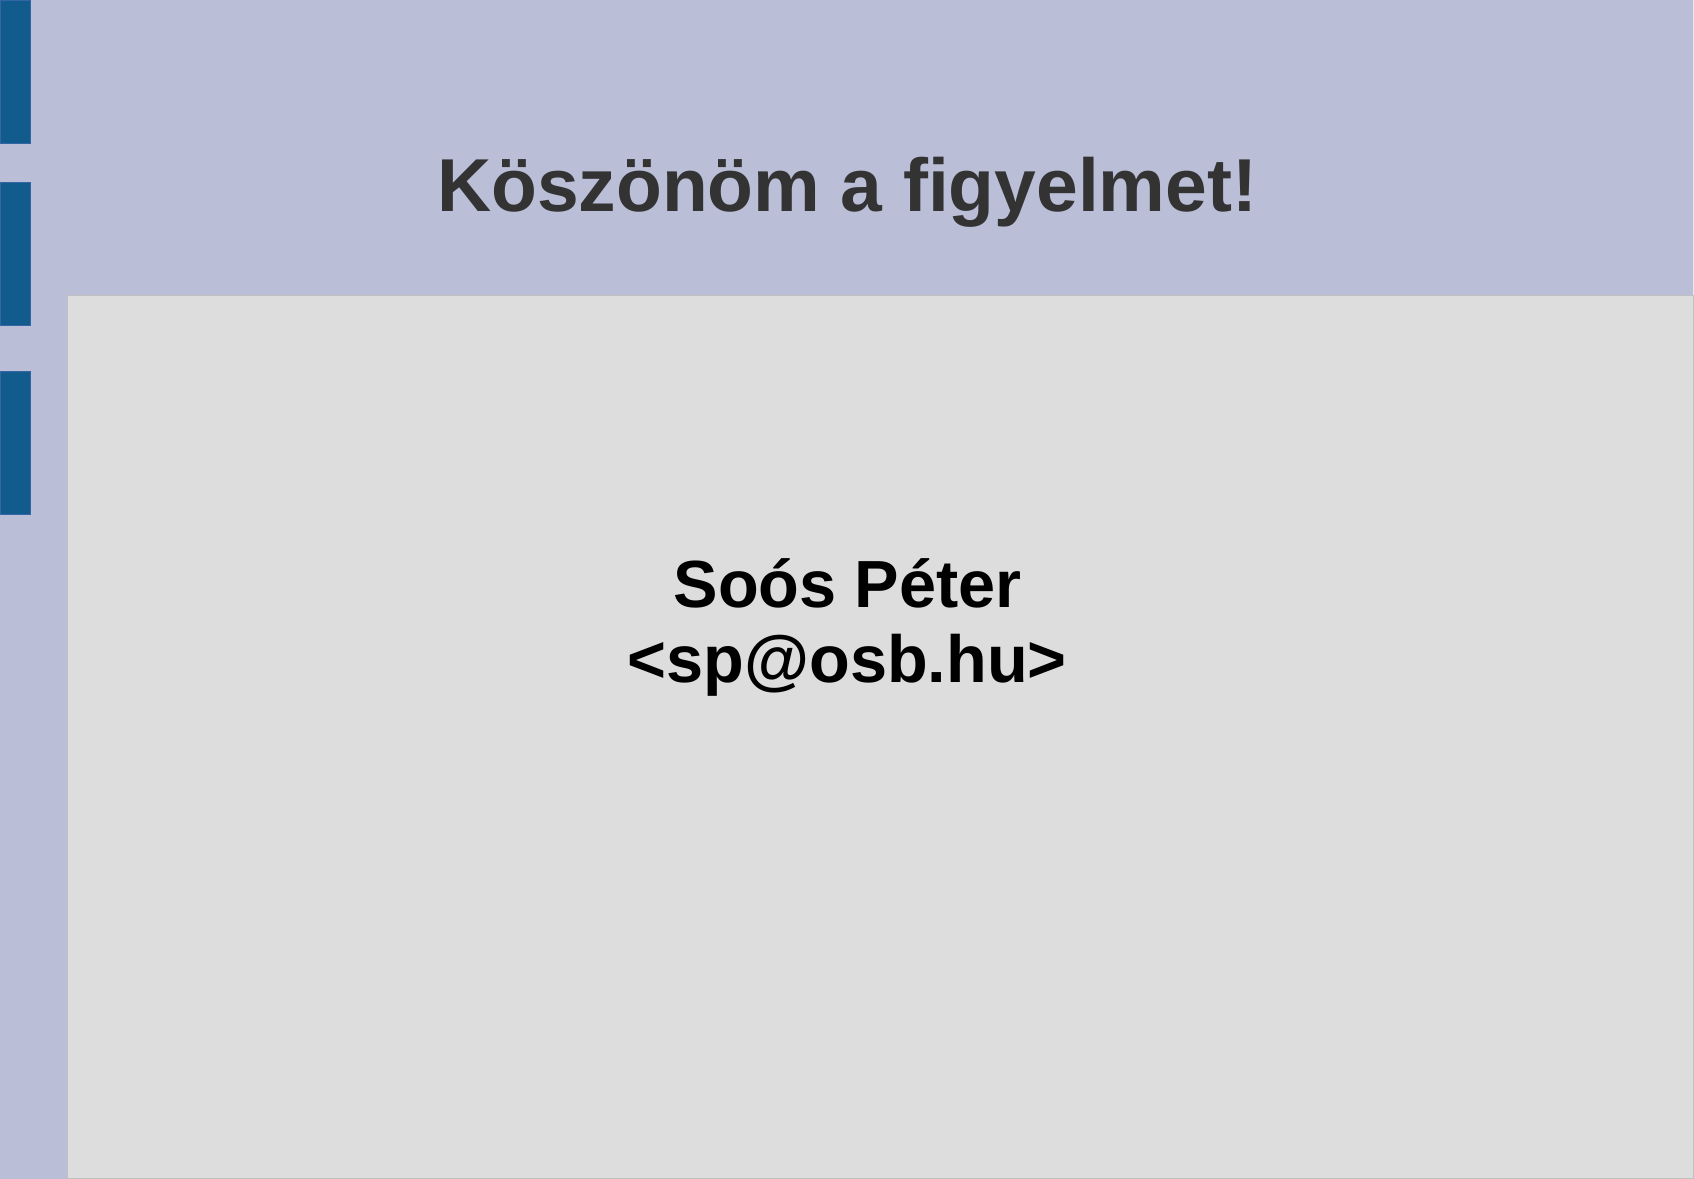

# Köszönöm a figyelmet!
Soós Péter
<sp@osb.hu>